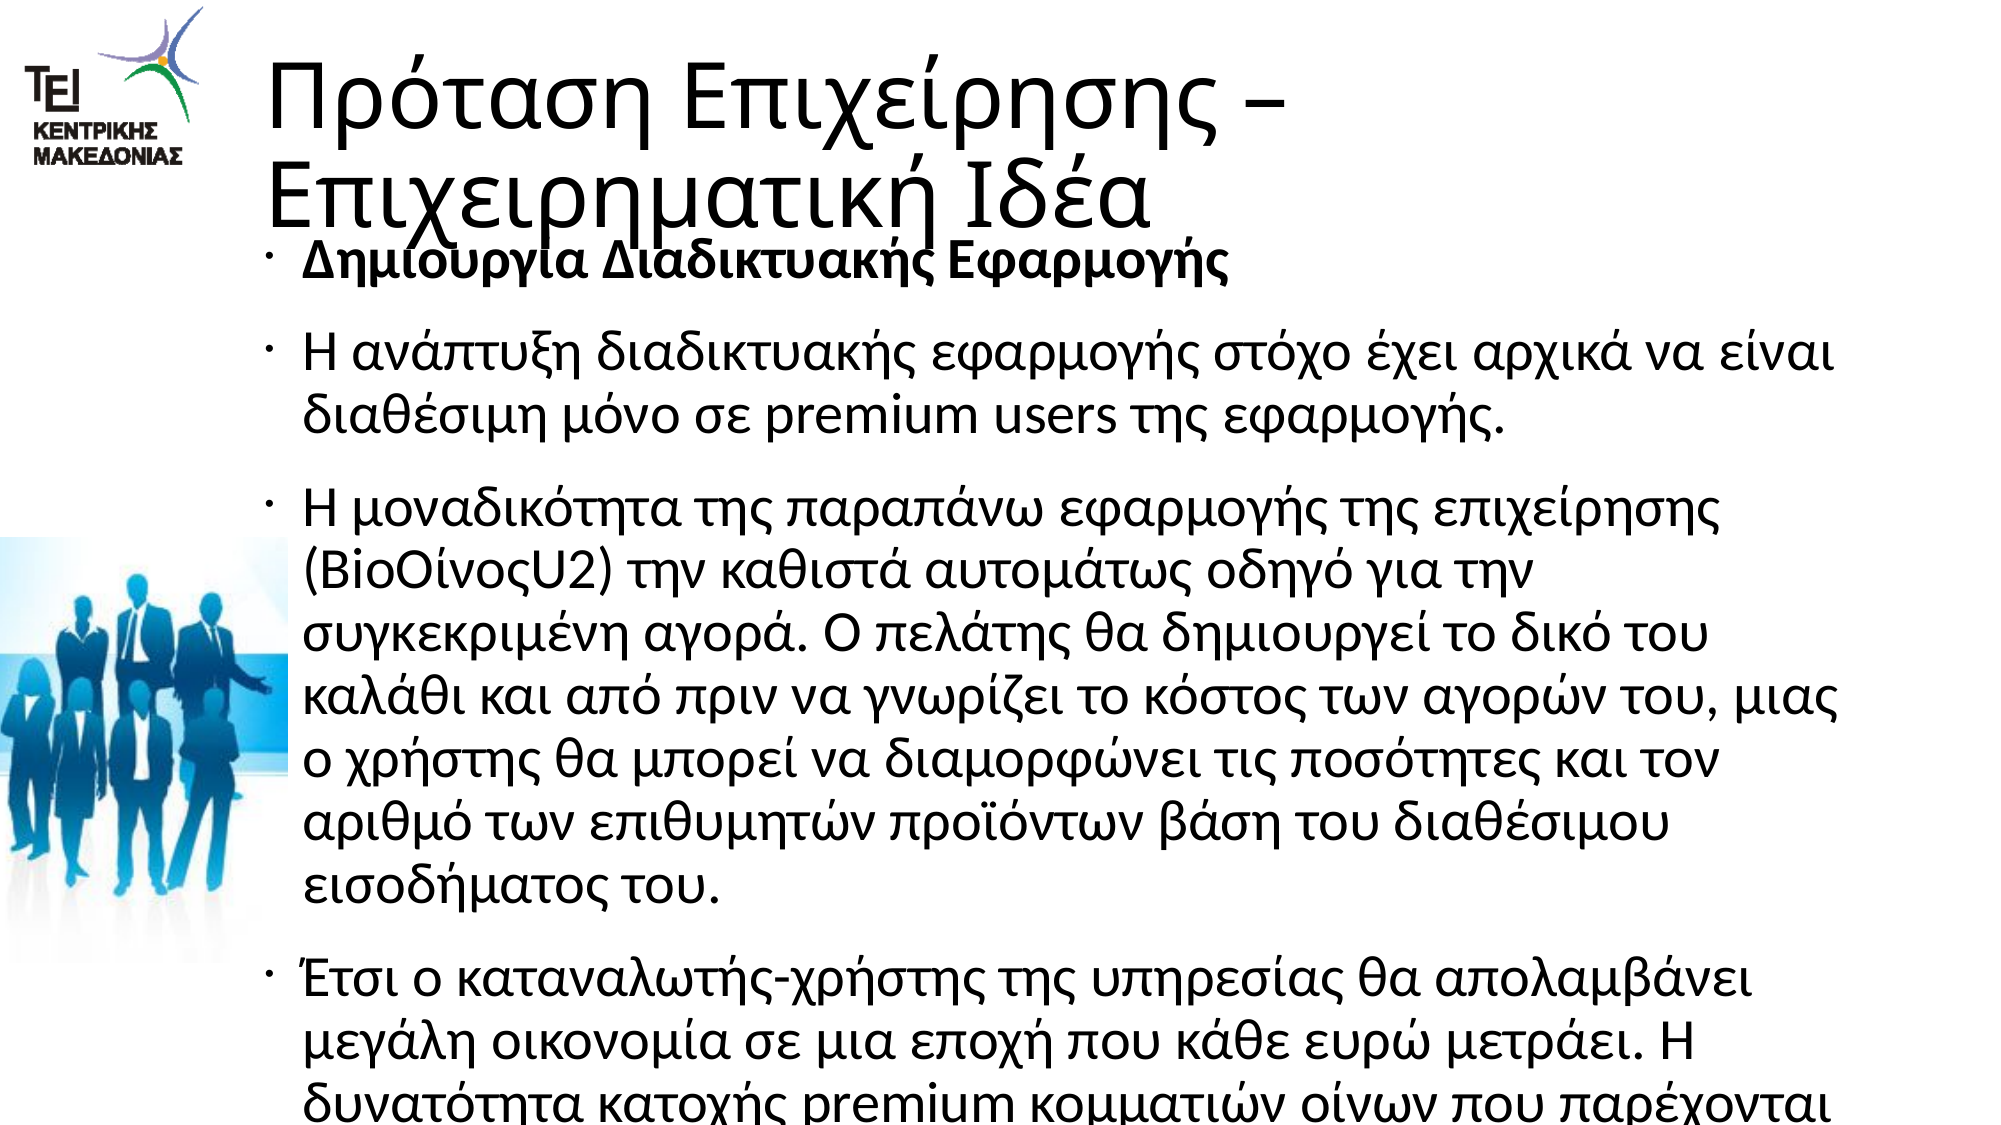

# Πρόταση Επιχείρησης – Επιχειρηματική Ιδέα
Δημιουργία Διαδικτυακής Εφαρμογής
Η ανάπτυξη διαδικτυακής εφαρμογής στόχο έχει αρχικά να είναι διαθέσιμη μόνο σε premium users της εφαρμογής.
Η μοναδικότητα της παραπάνω εφαρμογής της επιχείρησης (BioΟίνοςU2) την καθιστά αυτομάτως οδηγό για την συγκεκριμένη αγορά. Ο πελάτης θα δημιουργεί το δικό του καλάθι και από πριν να γνωρίζει το κόστος των αγορών του, μιας ο χρήστης θα μπορεί να διαμορφώνει τις ποσότητες και τον αριθμό των επιθυμητών προϊόντων βάση του διαθέσιμου εισοδήματος του.
Έτσι ο καταναλωτής-χρήστης της υπηρεσίας θα απολαμβάνει μεγάλη οικονομία σε μια εποχή που κάθε ευρώ μετράει. Η δυνατότητα κατοχής premium κομματιών οίνων που παρέχονται μόνο μέσα από τη διαδικτυακή εφαρμογή, αποτελεί ιδιαίτερη καινοτομία της επιχείρησης στην αγορά κρασιών.
Το προϊόν της εφαρμογής θα απευθύνεται επίσης και σε όλους τους κατόχους smartphone συσκευών (i-phone & android smartphones).
Τέλος, όσον αφορά την «αφοσιωμένη» πελατεία εκτίμηση της επιχείρησης είναι ότι εφόσον κάποιος δοκιμάσει την εφαρμογή και μείνει ευχαριστημένος, τουλάχιστον μια φορά την εβδομάδα θα τη χρησιμοποιεί για τις αγορές του.